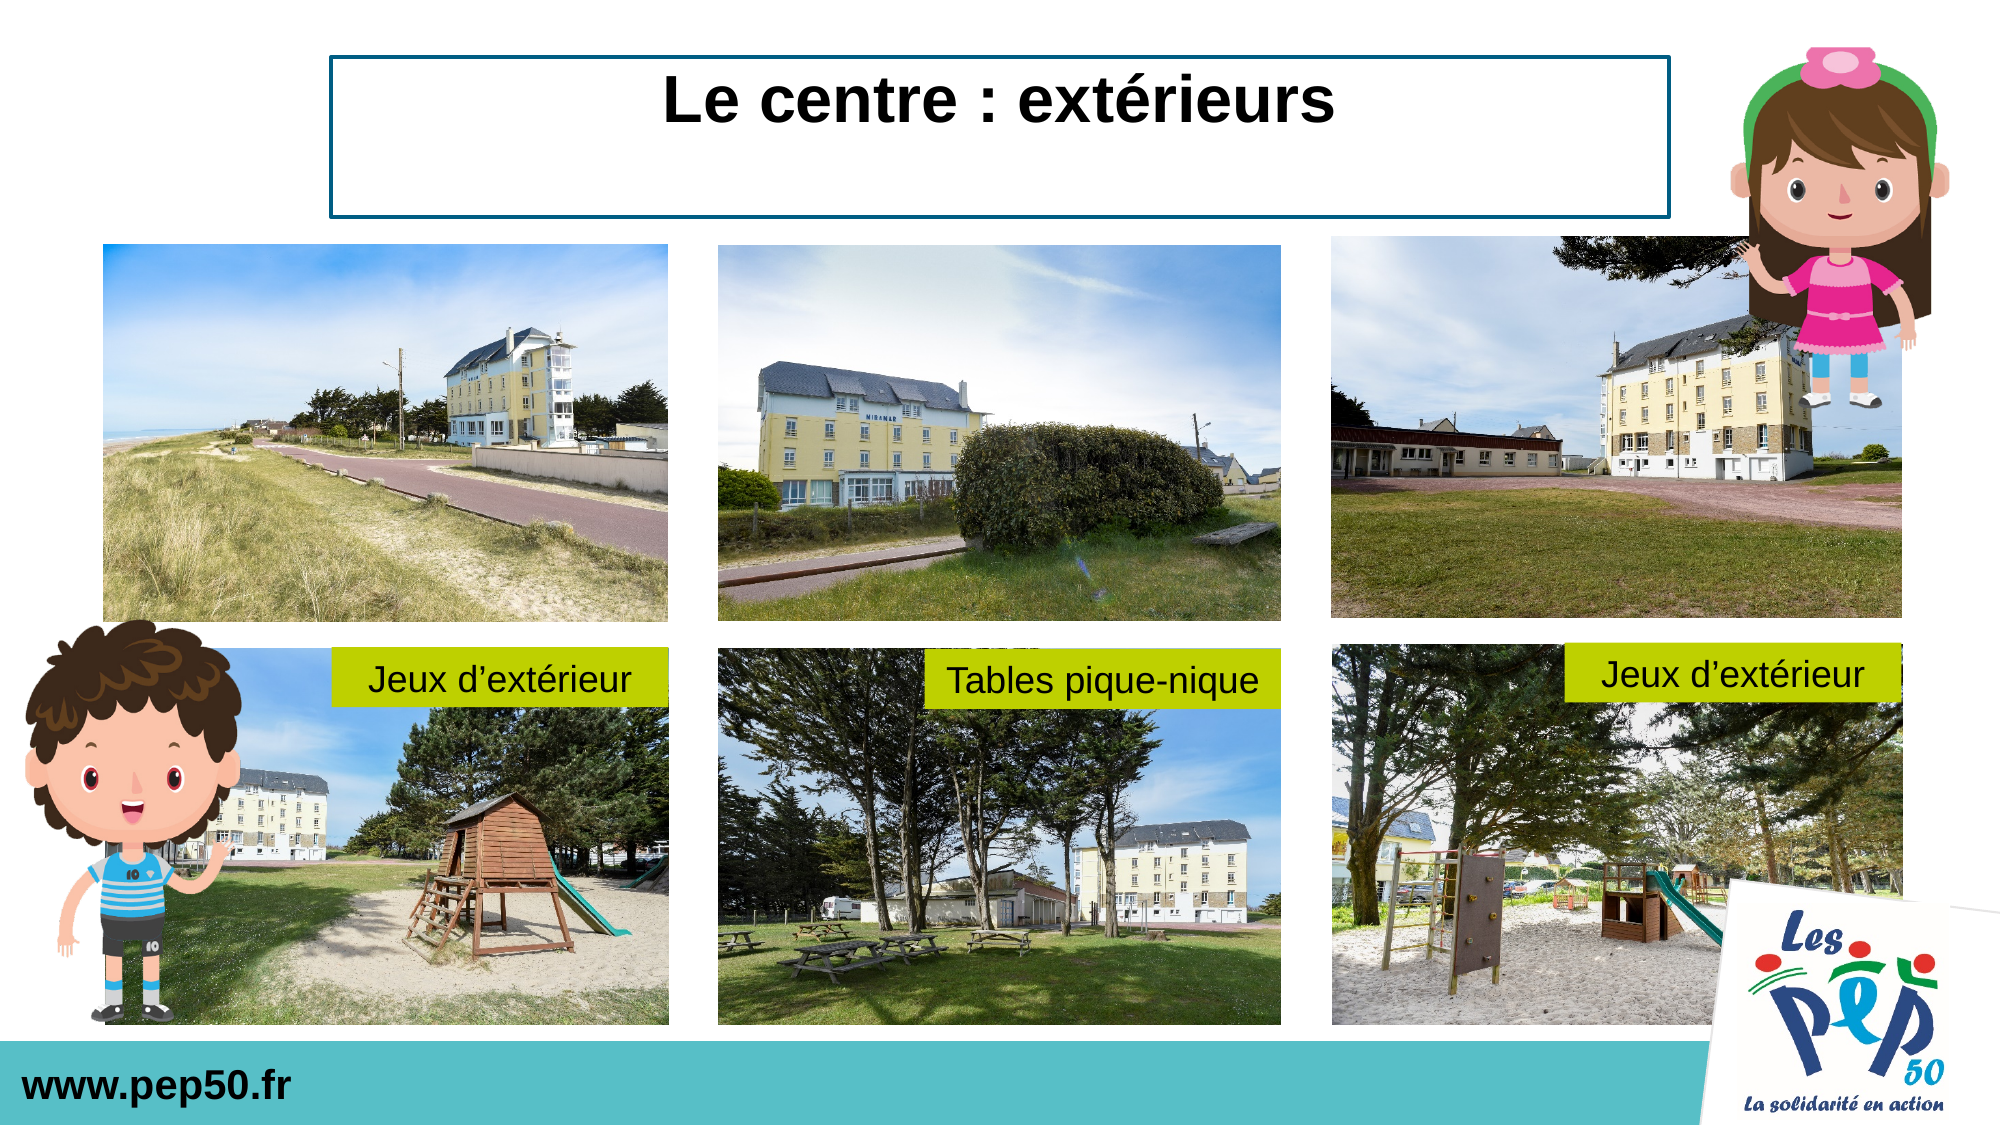

# Le centre : extérieurs
Jeux d’extérieur
Jeux d’extérieur
Tables pique-nique
www.pep50.fr